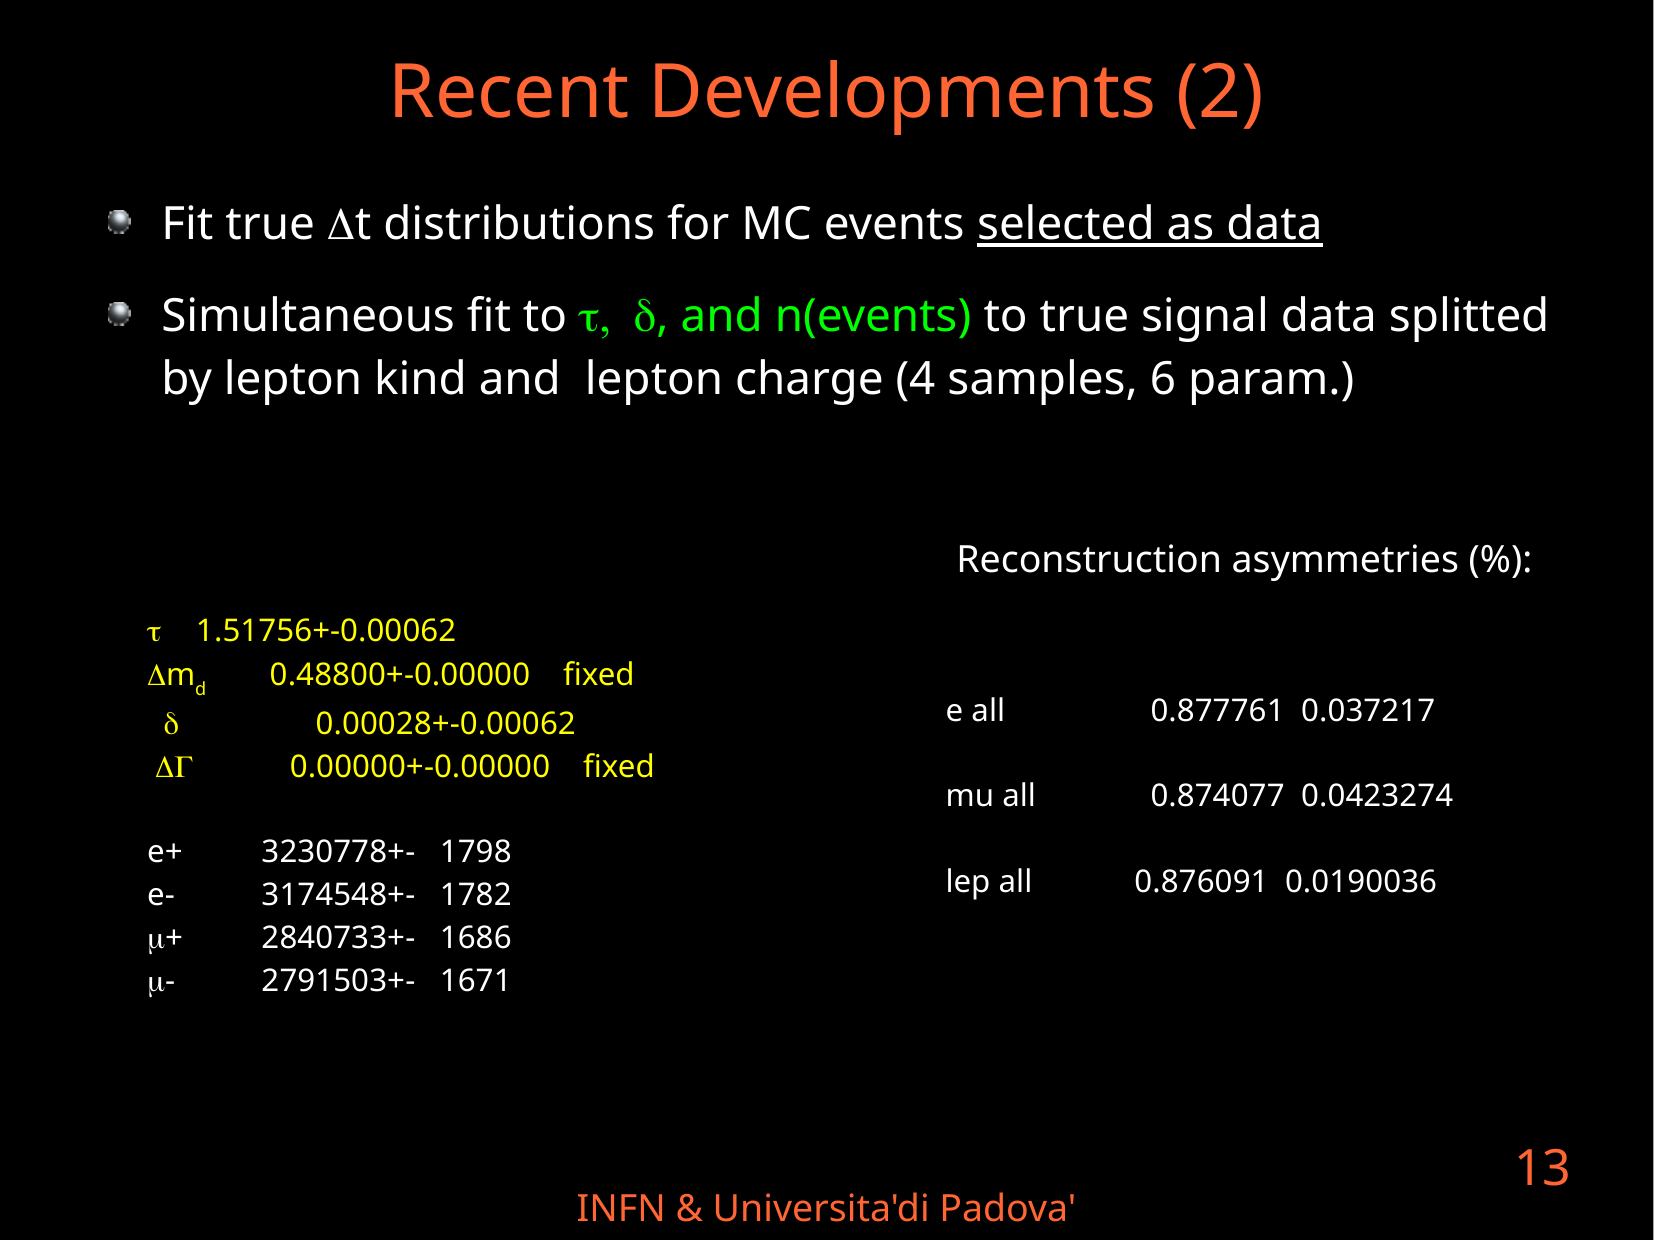

# Recent Developments (2)
Fit true Dt distributions for MC events selected as data
Simultaneous fit to t, d, and n(events) to true signal data splitted by lepton kind and lepton charge (4 samples, 6 param.)
Reconstruction asymmetries (%):
 e all 		0.877761 0.037217
 mu all 	0.874077 0.0423274
 lep all	 0.876091 0.0190036
 t	 1.51756+-0.00062
 Dmd	 0.48800+-0.00000 fixed
 d	 0.00028+-0.00062
 DG 0.00000+-0.00000 fixed
 e+	 3230778+- 1798
 e- 	 3174548+- 1782
 m+	 2840733+- 1686
 m-	 2791503+- 1671